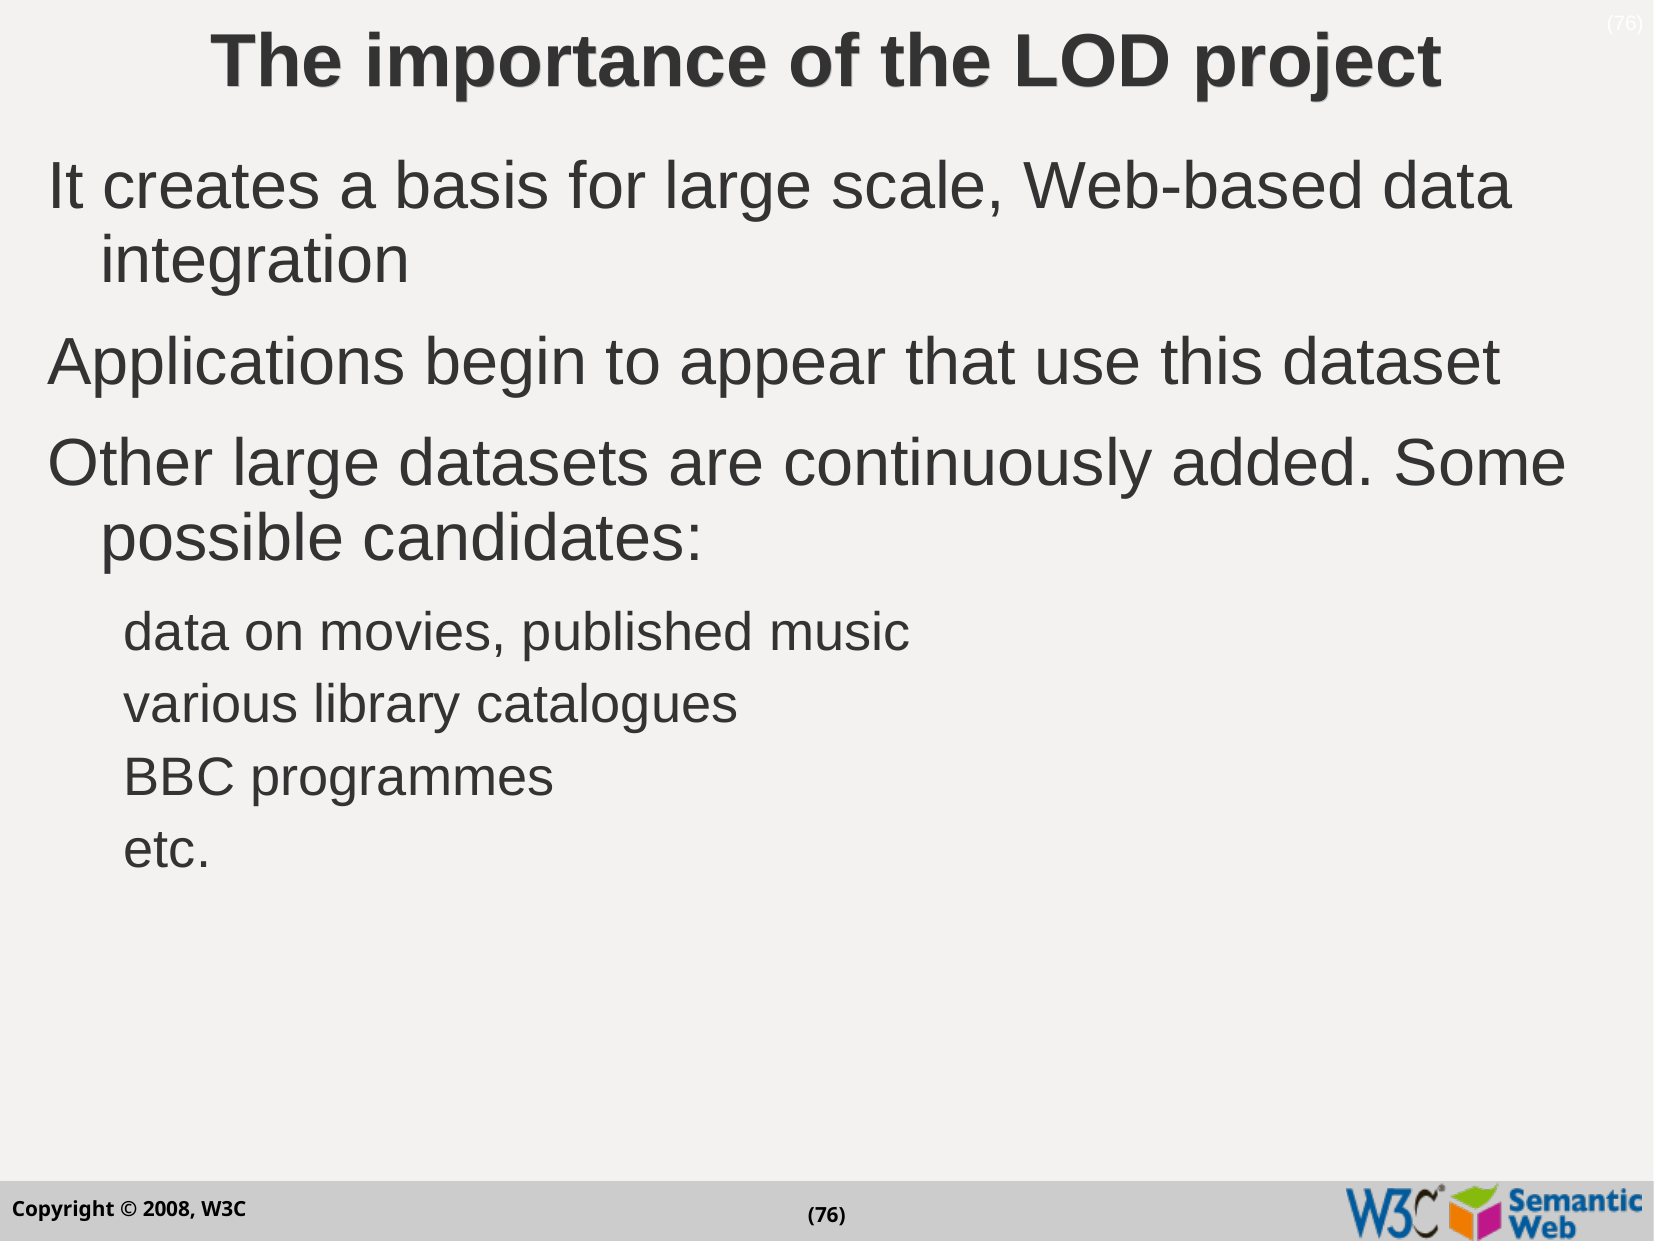

# The importance of the LOD project
It creates a basis for large scale, Web-based data integration
Applications begin to appear that use this dataset
Other large datasets are continuously added. Some possible candidates:
data on movies, published music
various library catalogues
BBC programmes
etc.